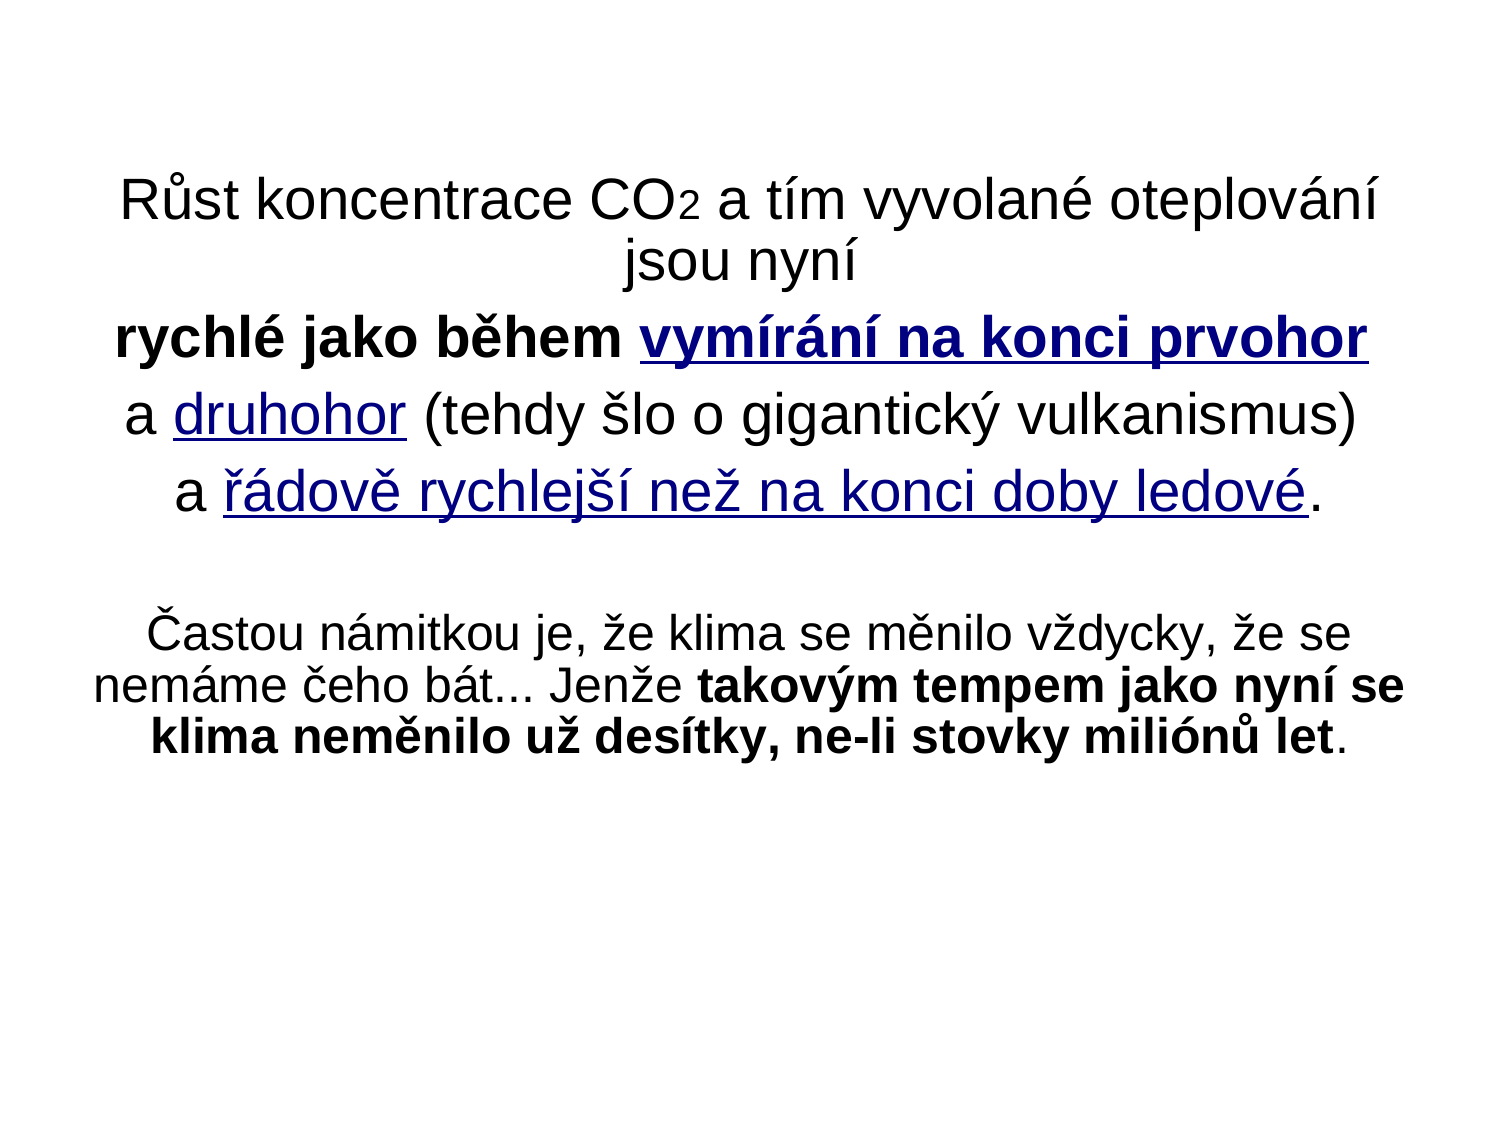

# Růst koncentrace CO2 a tím vyvolané oteplování jsou nyní
rychlé jako během vymírání na konci prvohor
a druhohor (tehdy šlo o gigantický vulkanismus)
a řádově rychlejší než na konci doby ledové.
Častou námitkou je, že klima se měnilo vždycky, že se nemáme čeho bát... Jenže takovým tempem jako nyní se klima neměnilo už desítky, ne-li stovky miliónů let.